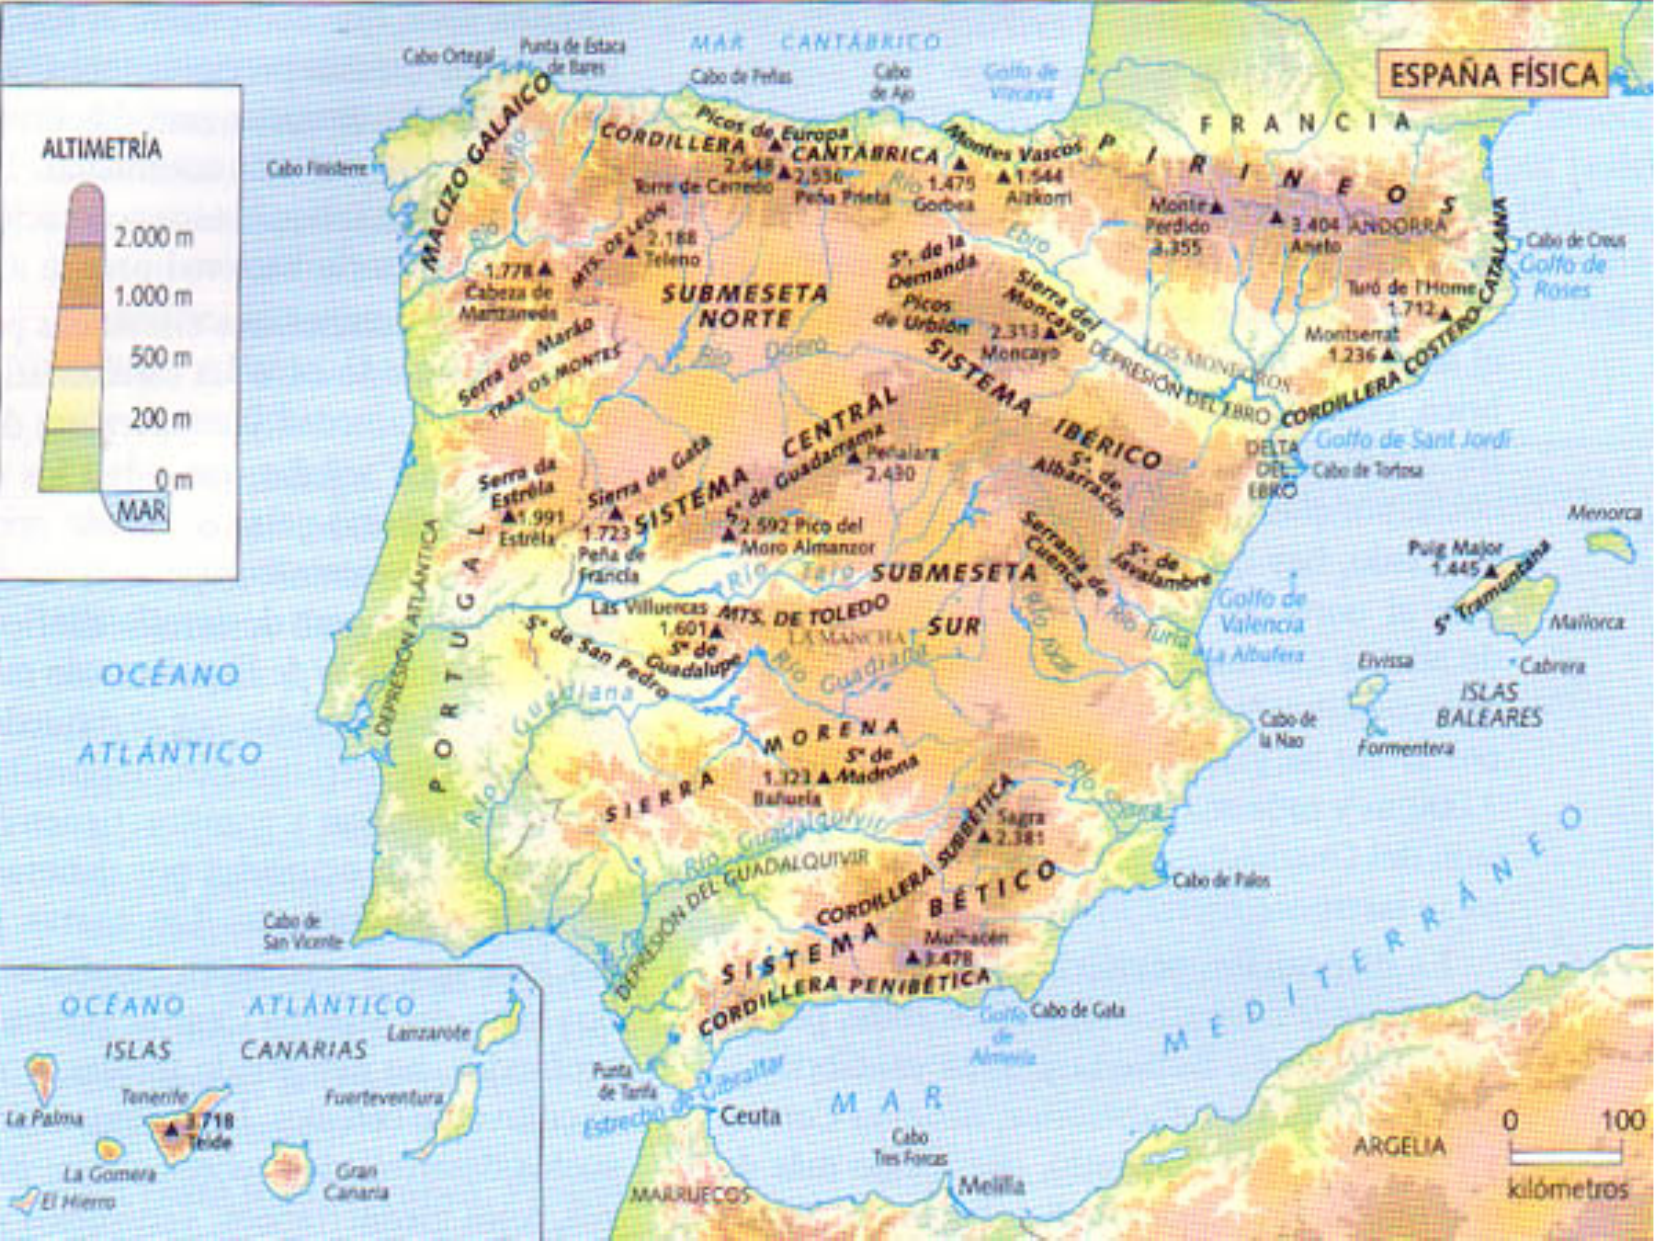

Sistema Central
2.EL RELIEVE Y LOS SUELOS.
La Meseta
Montes de Toledo
Macizo Galaico-Leonés
Cordillera Cantábrica
Rebordes de
La Meseta
Sistema Ibérico
2.1.Las grandes unidades
del relieve
Sierra Morena
Ebro
Depresiones exteriores
Guadalquivir
Montes Vascos
Cordilleras exteriores
Pirineos
Arch.Balear
Cordillera Costero
Catalana
Relieve insular
Arch.Canario
Sistemas Béticos